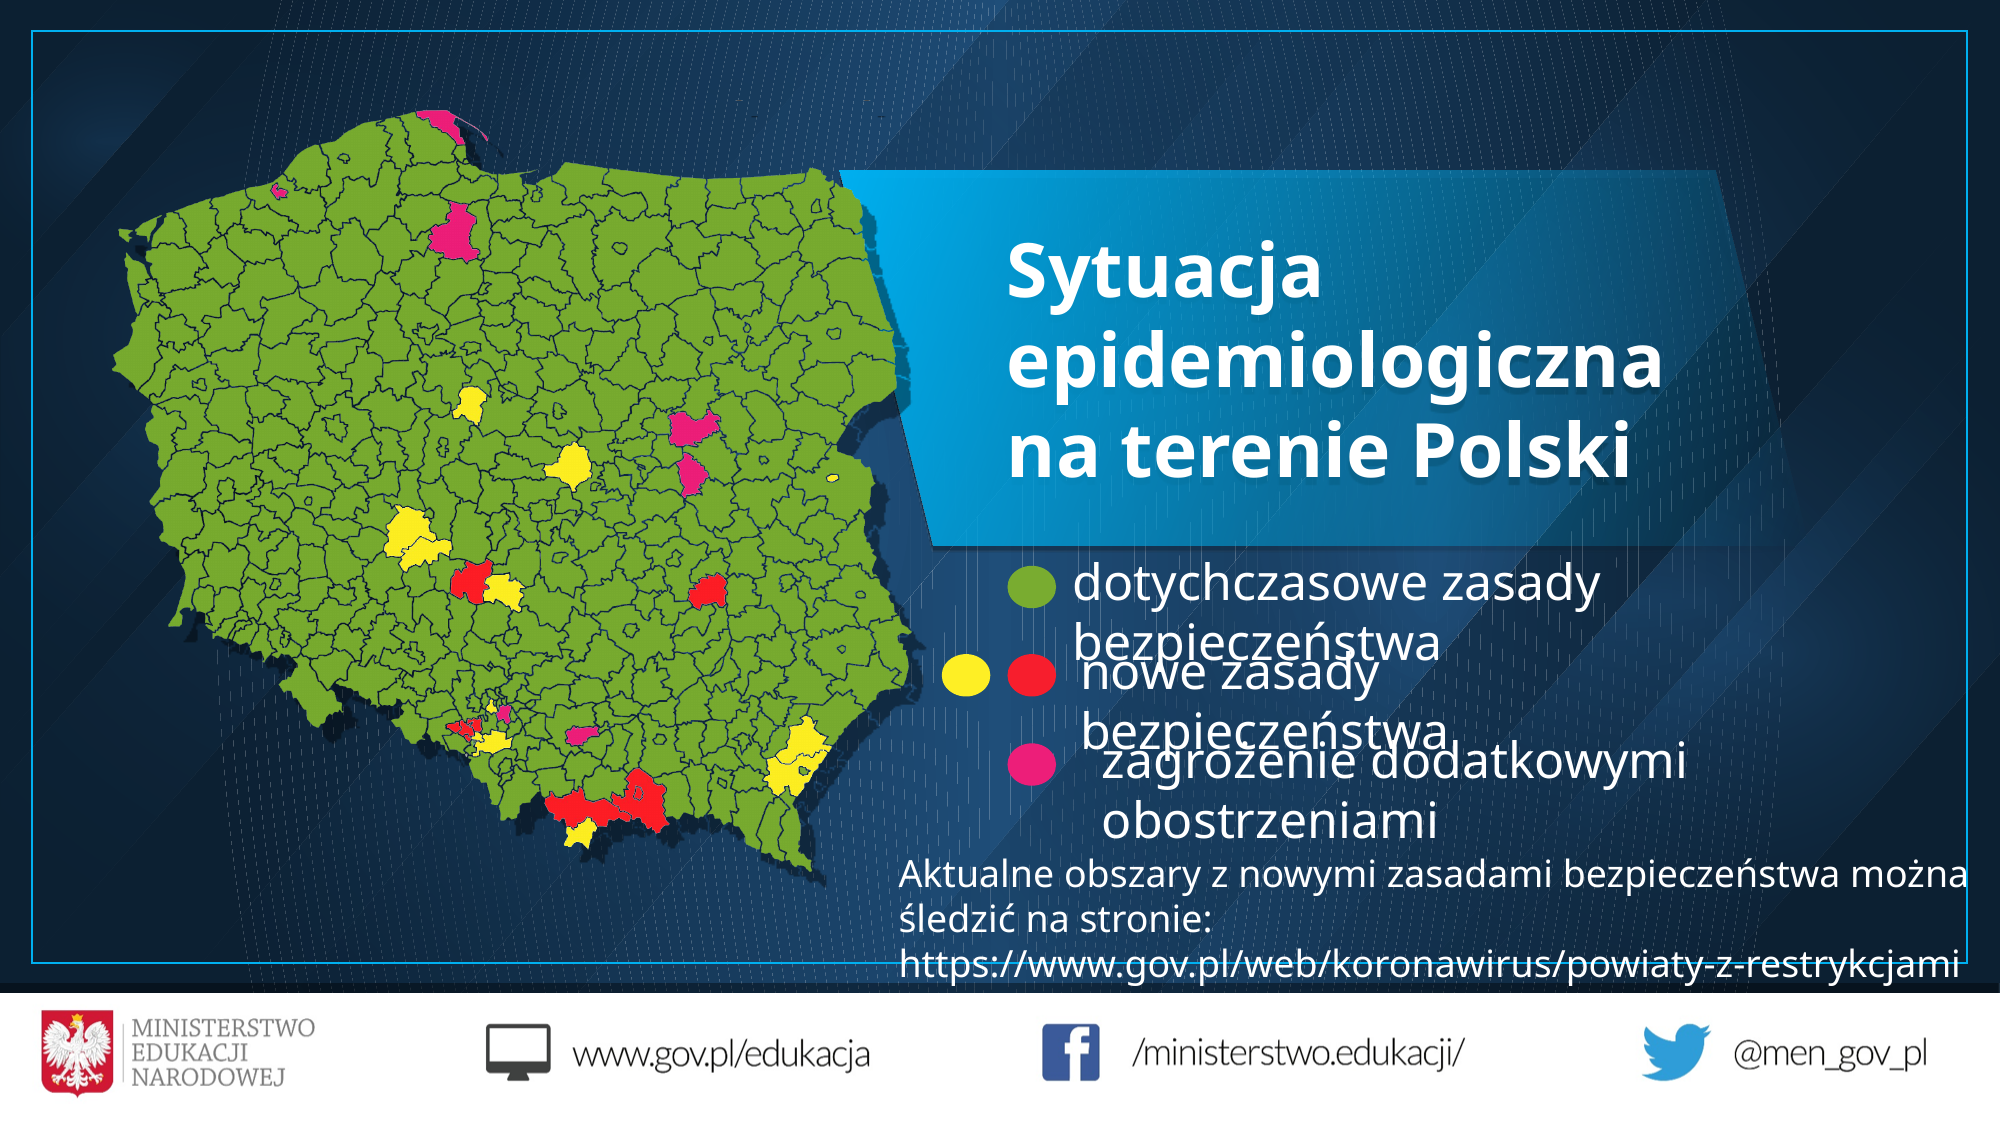

Sytuacja epidemiologiczna
na terenie Polski
dotychczasowe zasady bezpieczeństwa
nowe zasady bezpieczeństwa
zagrożenie dodatkowymi obostrzeniami
Aktualne obszary z nowymi zasadami bezpieczeństwa można śledzić na stronie: https://www.gov.pl/web/koronawirus/powiaty-z-restrykcjami